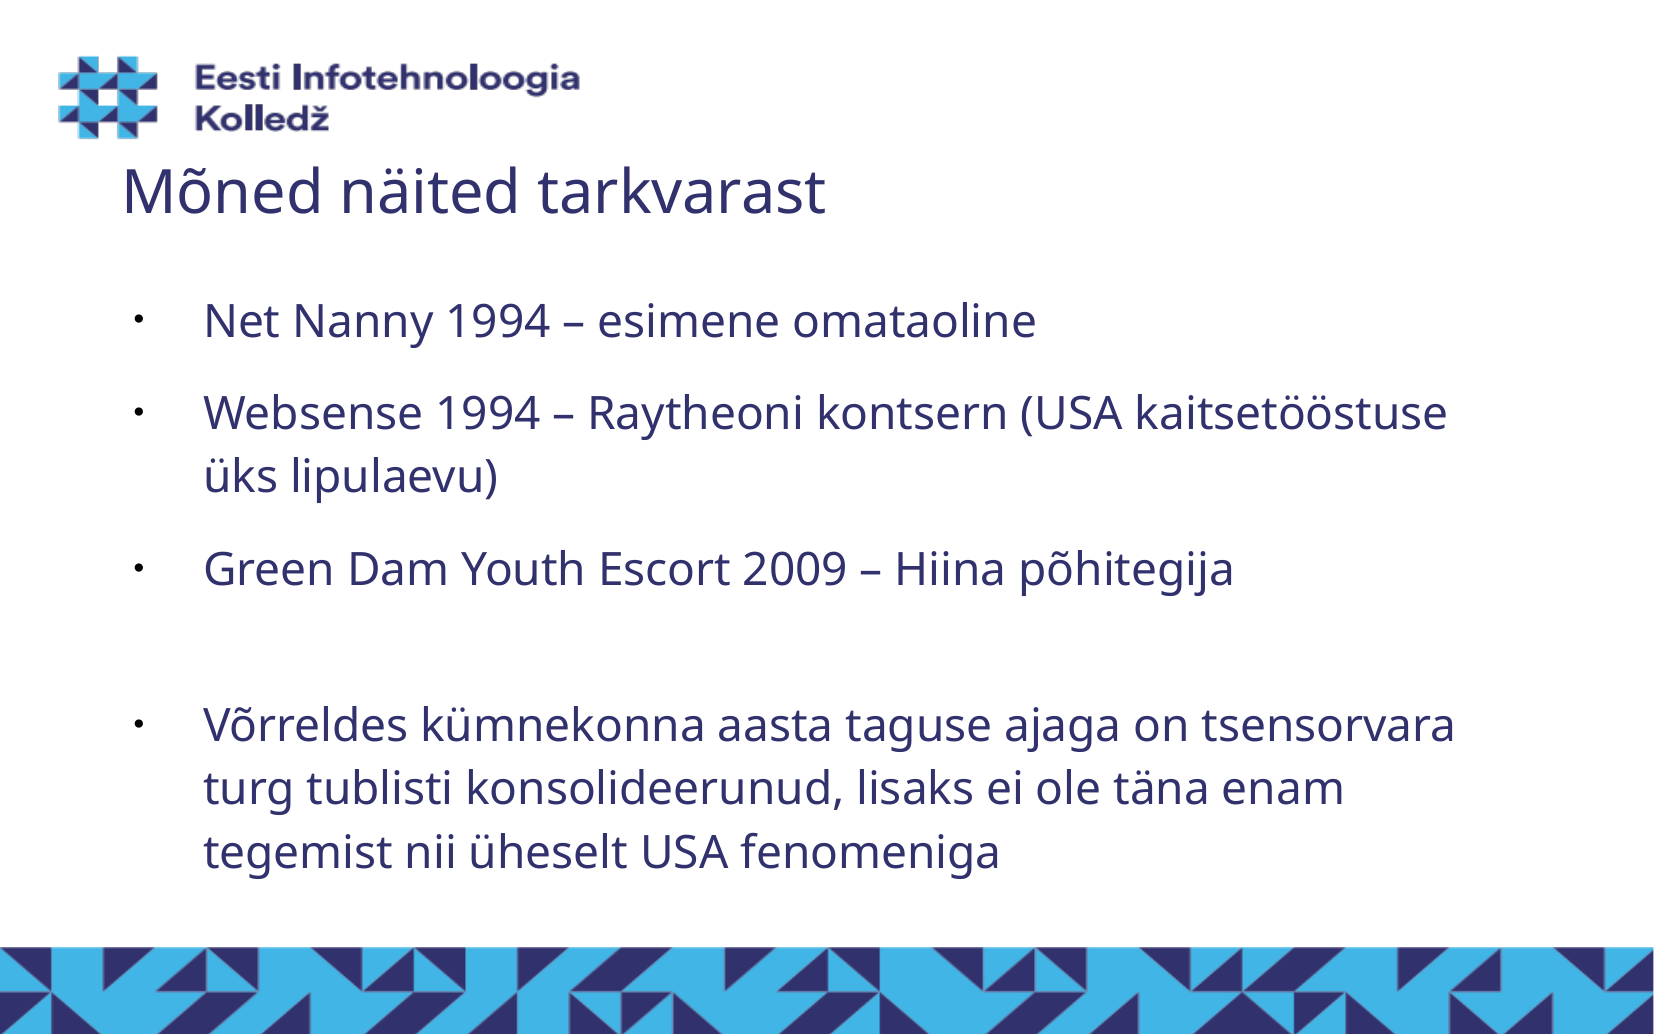

# Mõned näited tarkvarast
Net Nanny 1994 – esimene omataoline
Websense 1994 – Raytheoni kontsern (USA kaitsetööstuse üks lipulaevu)
Green Dam Youth Escort 2009 – Hiina põhitegija
Võrreldes kümnekonna aasta taguse ajaga on tsensorvara turg tublisti konsolideerunud, lisaks ei ole täna enam tegemist nii üheselt USA fenomeniga